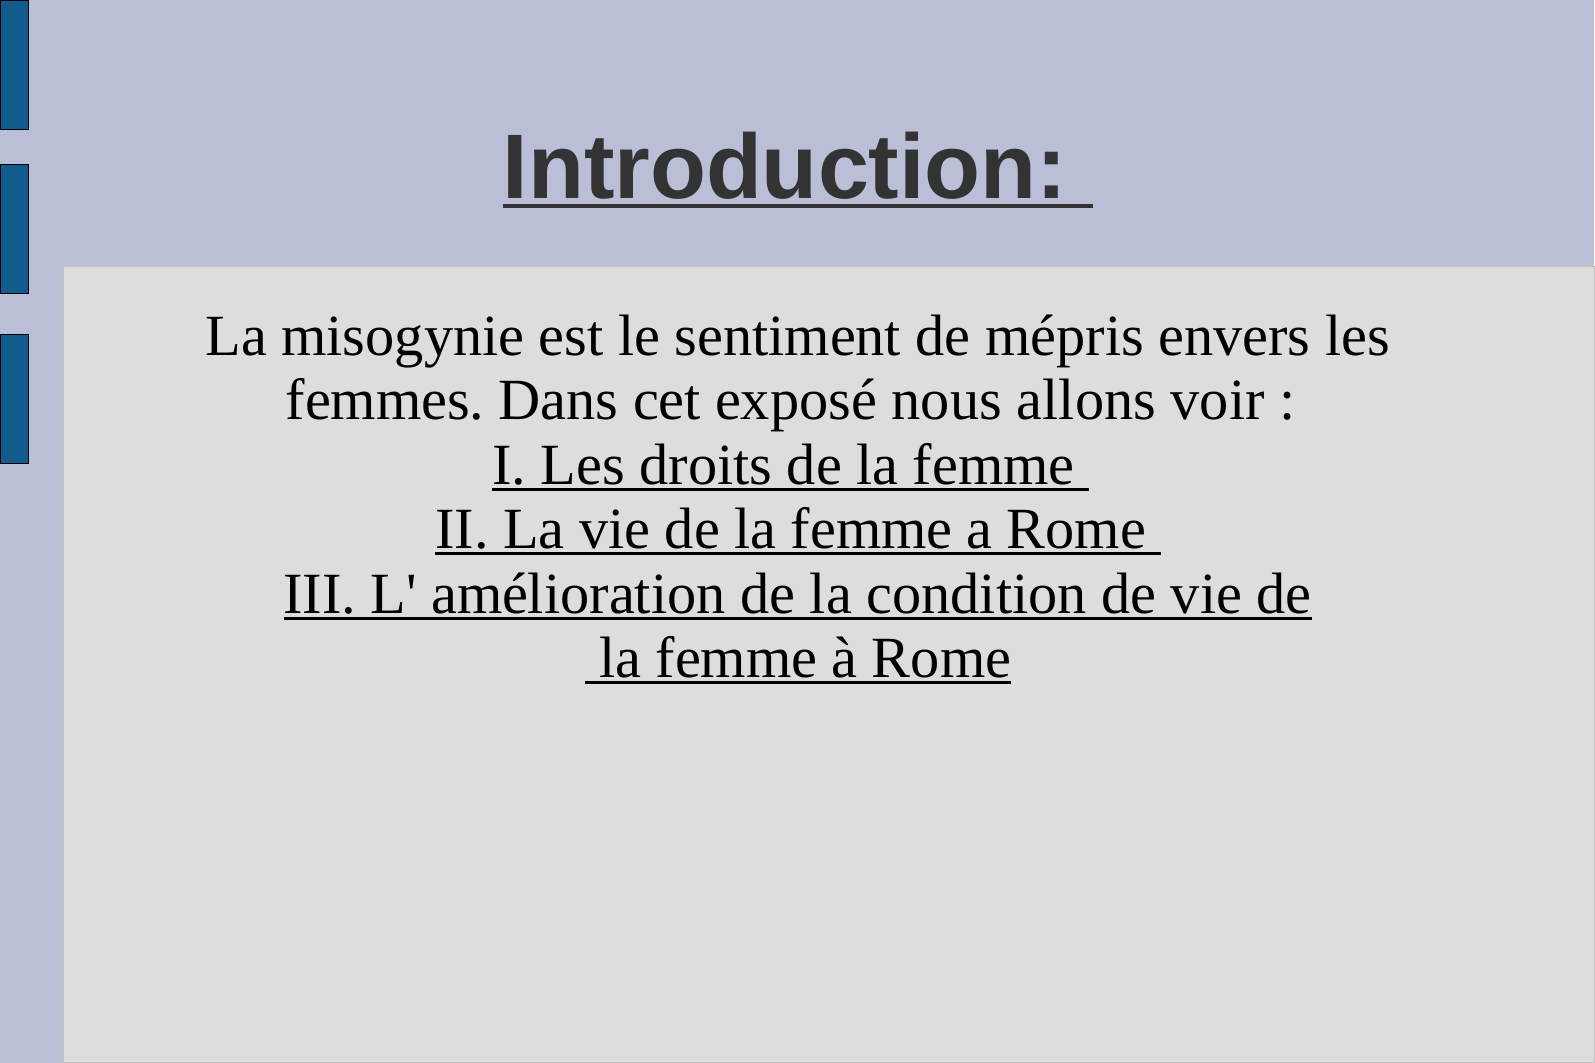

La misogynie est le sentiment de mépris envers les femmes. Dans cet exposé nous allons voir :
I. Les droits de la femme
II. La vie de la femme a Rome
III. L' amélioration de la condition de vie de
 la femme à Rome
# Introduction: